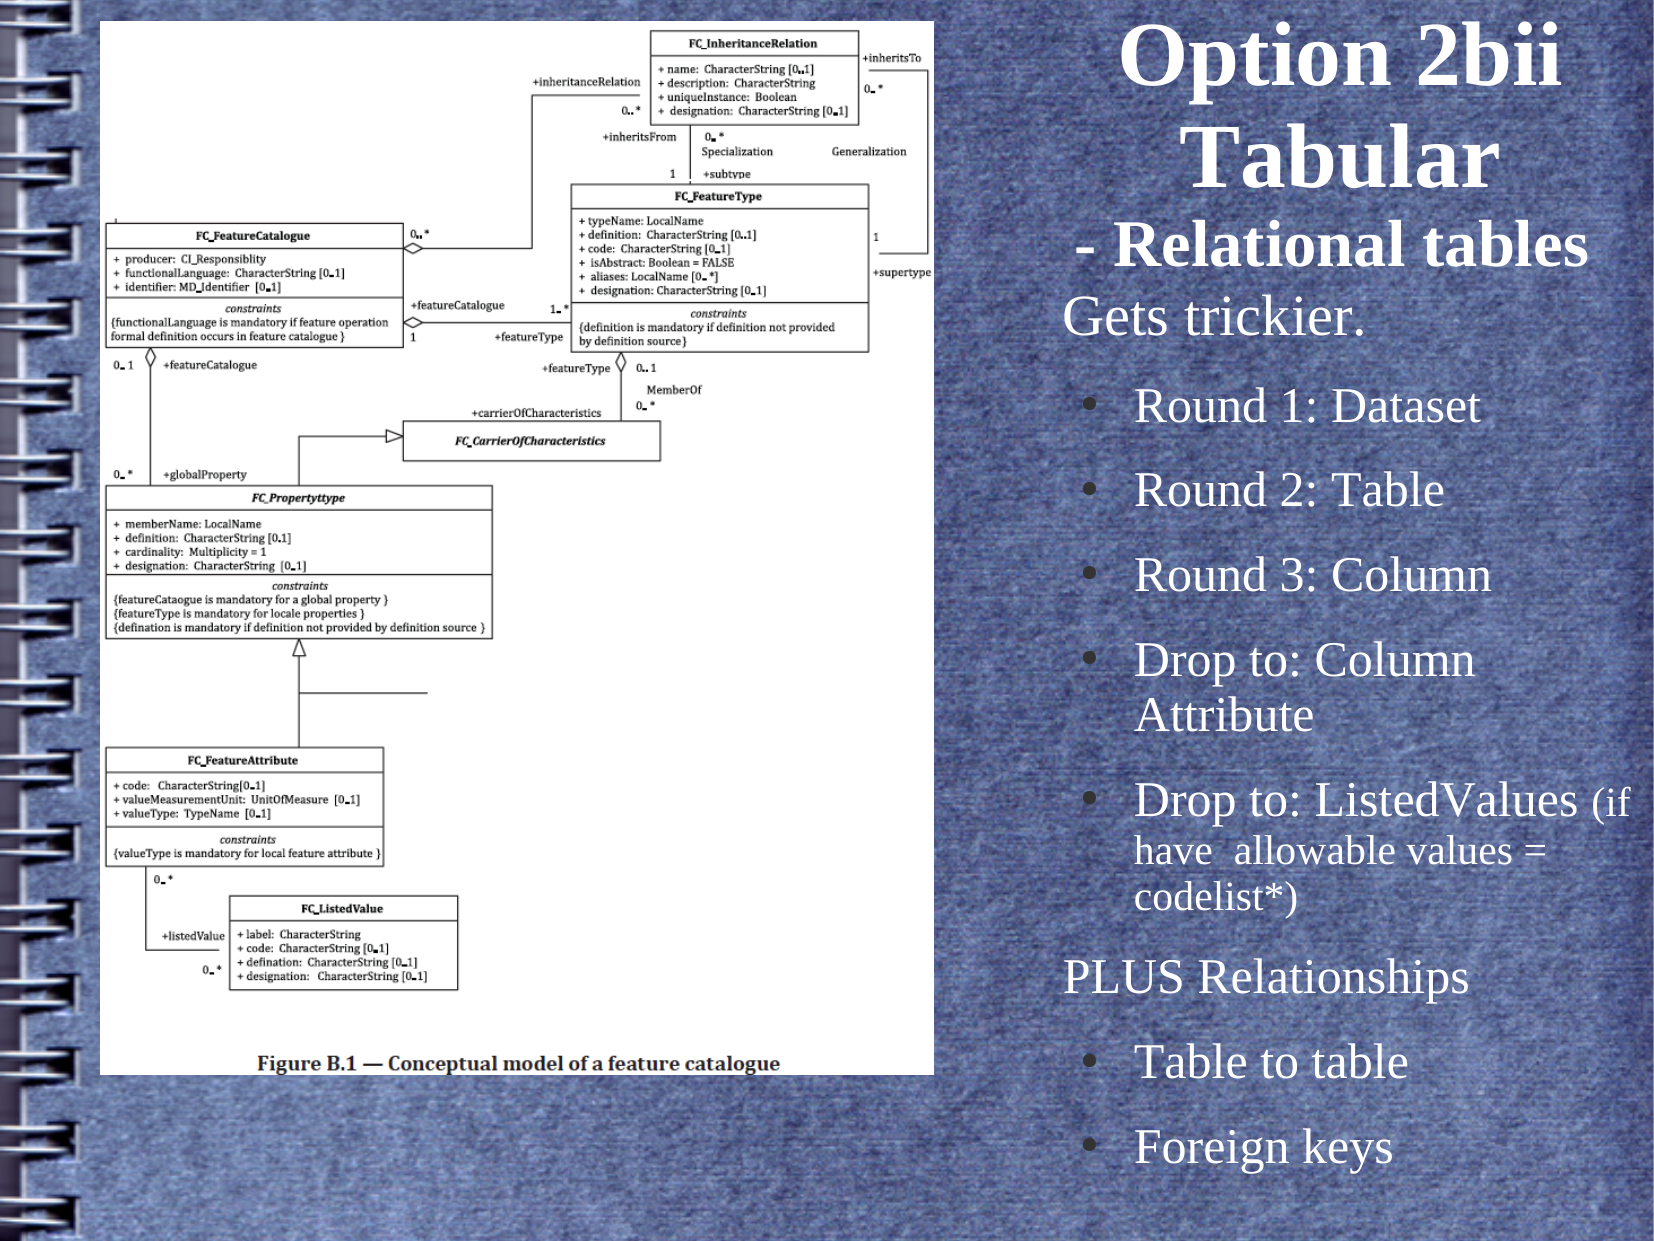

# Option 2bii Tabular - Relational tables
Gets trickier.
Round 1: Dataset
Round 2: Table
Round 3: Column
Drop to: Column Attribute
Drop to: ListedValues (if have allowable values = codelist*)
PLUS Relationships
Table to table
Foreign keys